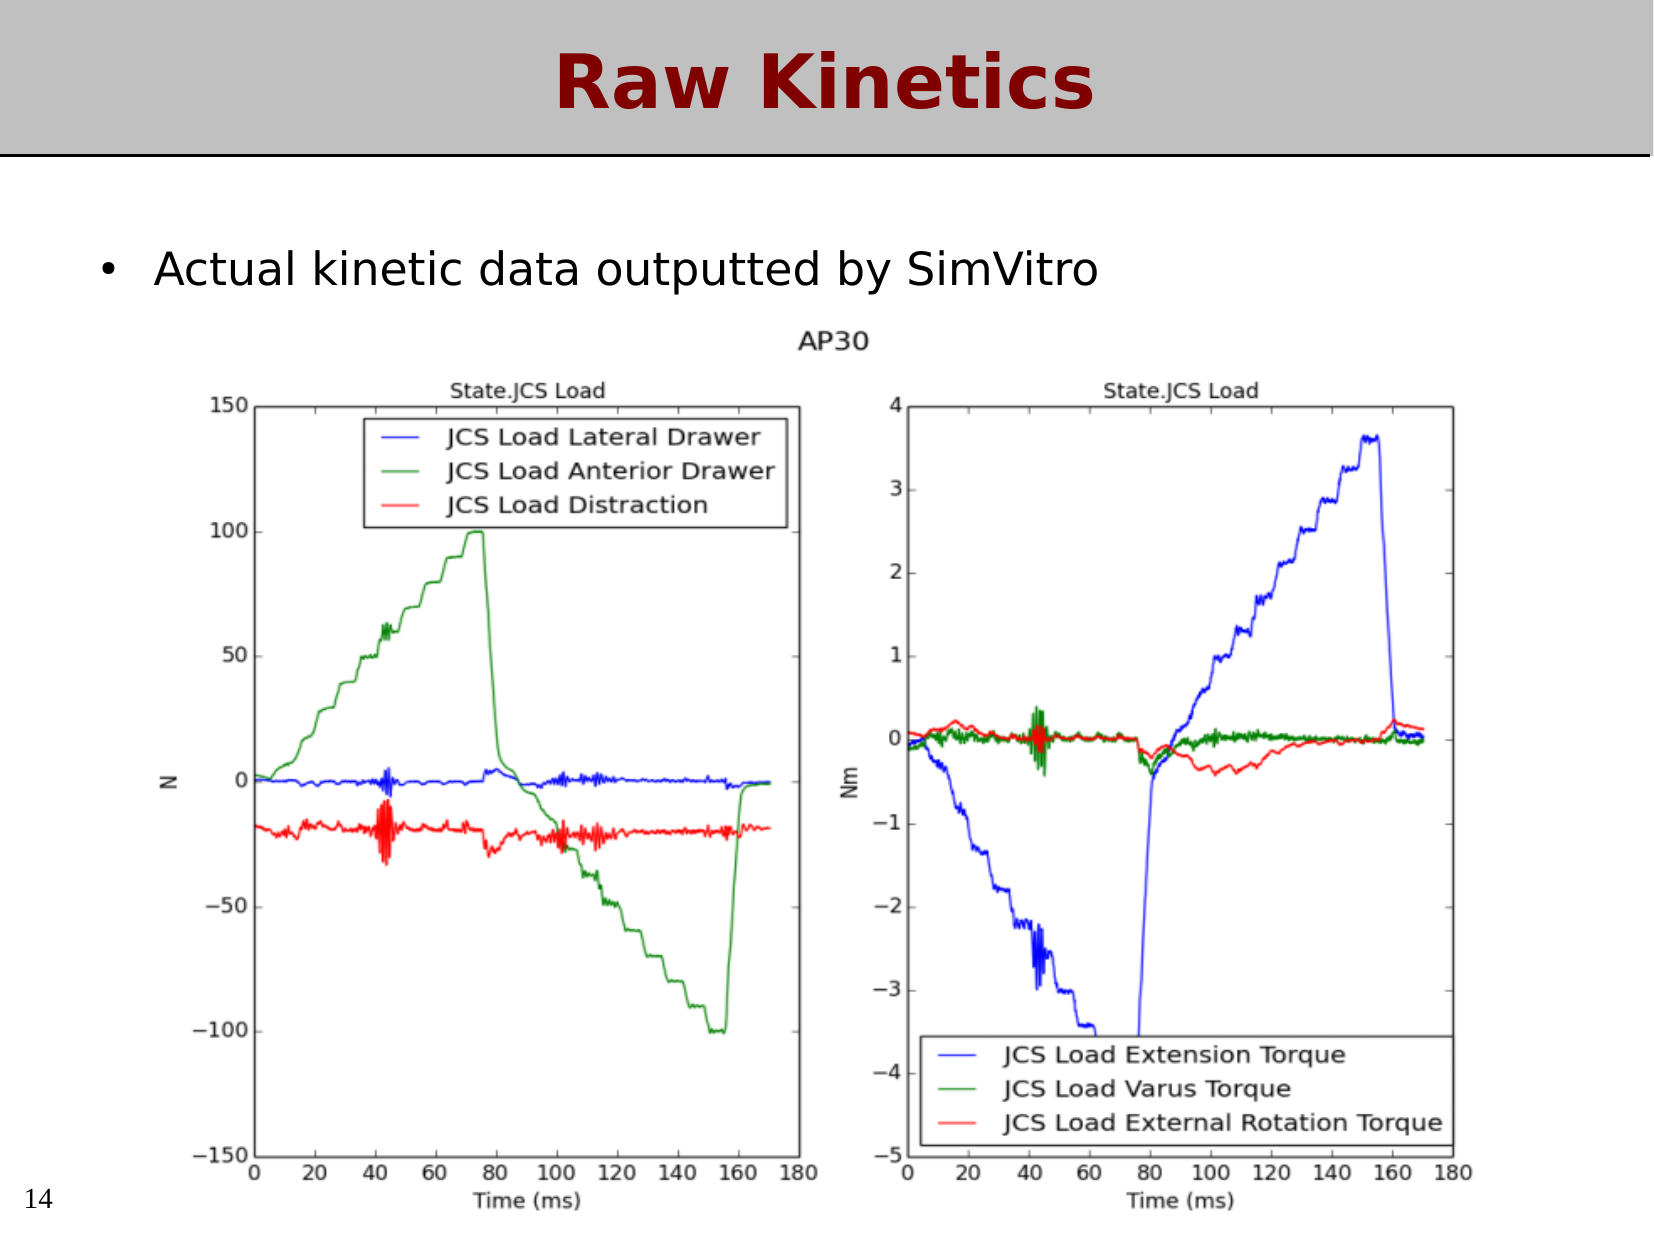

Raw Kinetics
# Actual kinetic data outputted by SimVitro